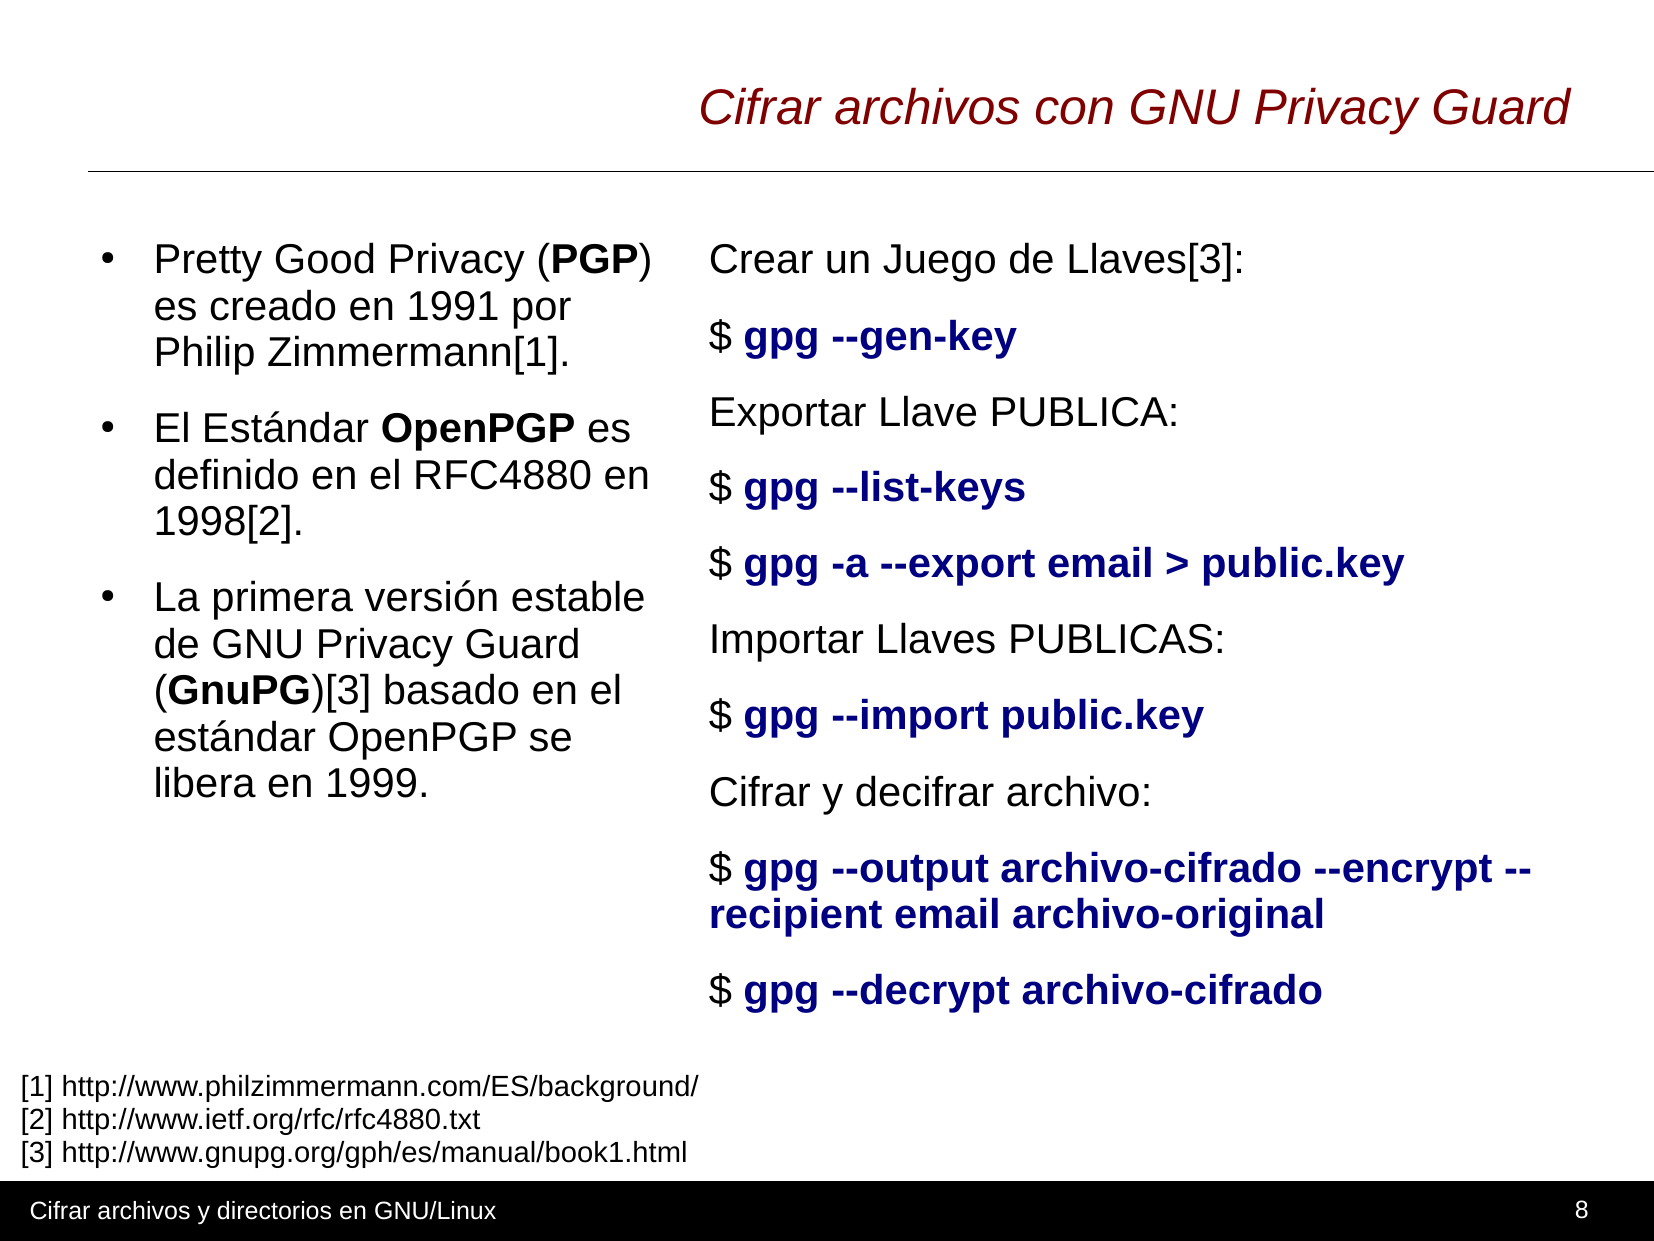

# Cifrar archivos con GNU Privacy Guard
Pretty Good Privacy (PGP) es creado en 1991 por Philip Zimmermann[1].
El Estándar OpenPGP es definido en el RFC4880 en 1998[2].
La primera versión estable de GNU Privacy Guard (GnuPG)[3] basado en el estándar OpenPGP se libera en 1999.
Crear un Juego de Llaves[3]:
$ gpg --gen-key
Exportar Llave PUBLICA:
$ gpg --list-keys
$ gpg -a --export email > public.key
Importar Llaves PUBLICAS:
$ gpg --import public.key
Cifrar y decifrar archivo:
$ gpg --output archivo-cifrado --encrypt --recipient email archivo-original
$ gpg --decrypt archivo-cifrado
[1] http://www.philzimmermann.com/ES/background/
[2] http://www.ietf.org/rfc/rfc4880.txt
[3] http://www.gnupg.org/gph/es/manual/book1.html
8